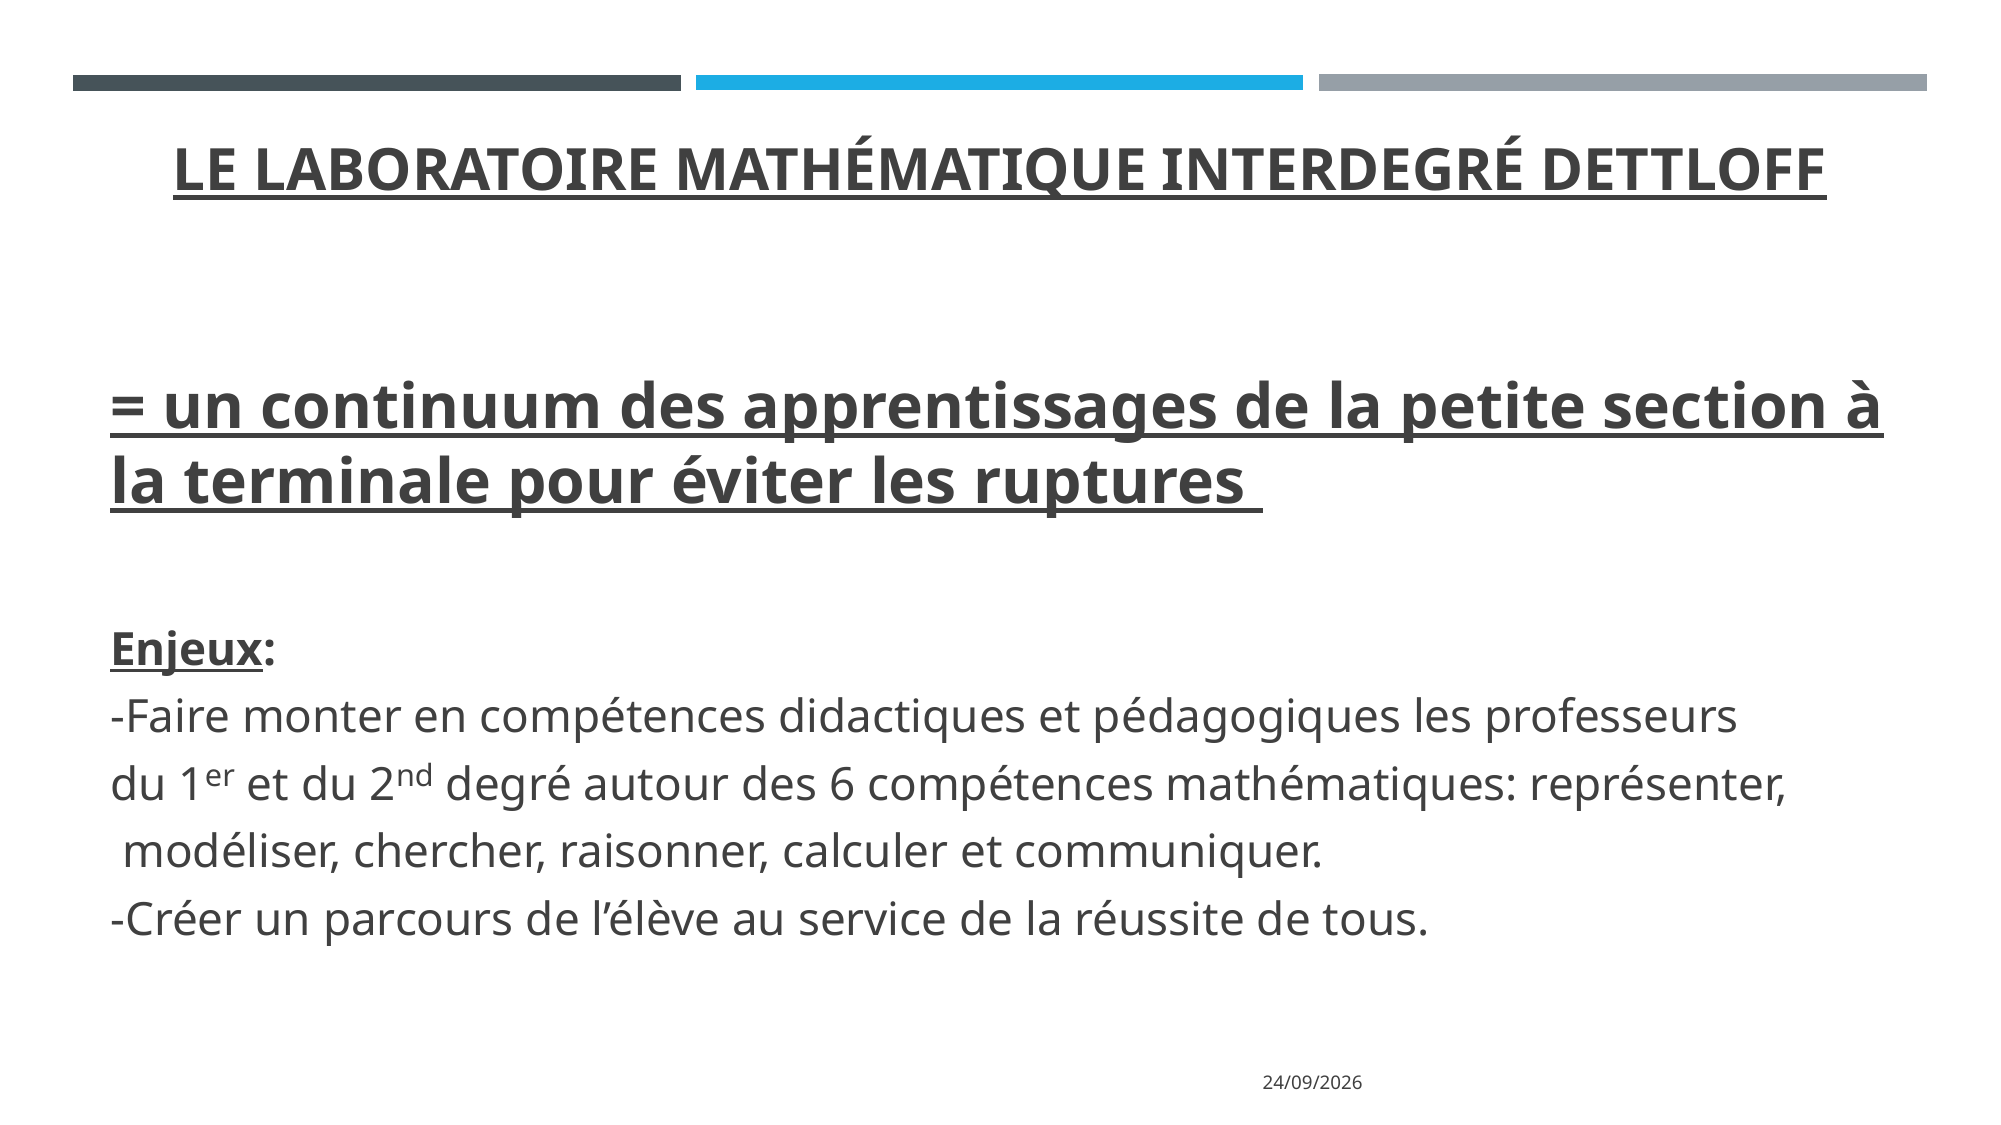

# Le laboratoire mathématique interdegré dettloff
= un continuum des apprentissages de la petite section à la terminale pour éviter les ruptures
Enjeux:
-Faire monter en compétences didactiques et pédagogiques les professeurs
du 1er et du 2nd degré autour des 6 compétences mathématiques: représenter,
 modéliser, chercher, raisonner, calculer et communiquer.
-Créer un parcours de l’élève au service de la réussite de tous.